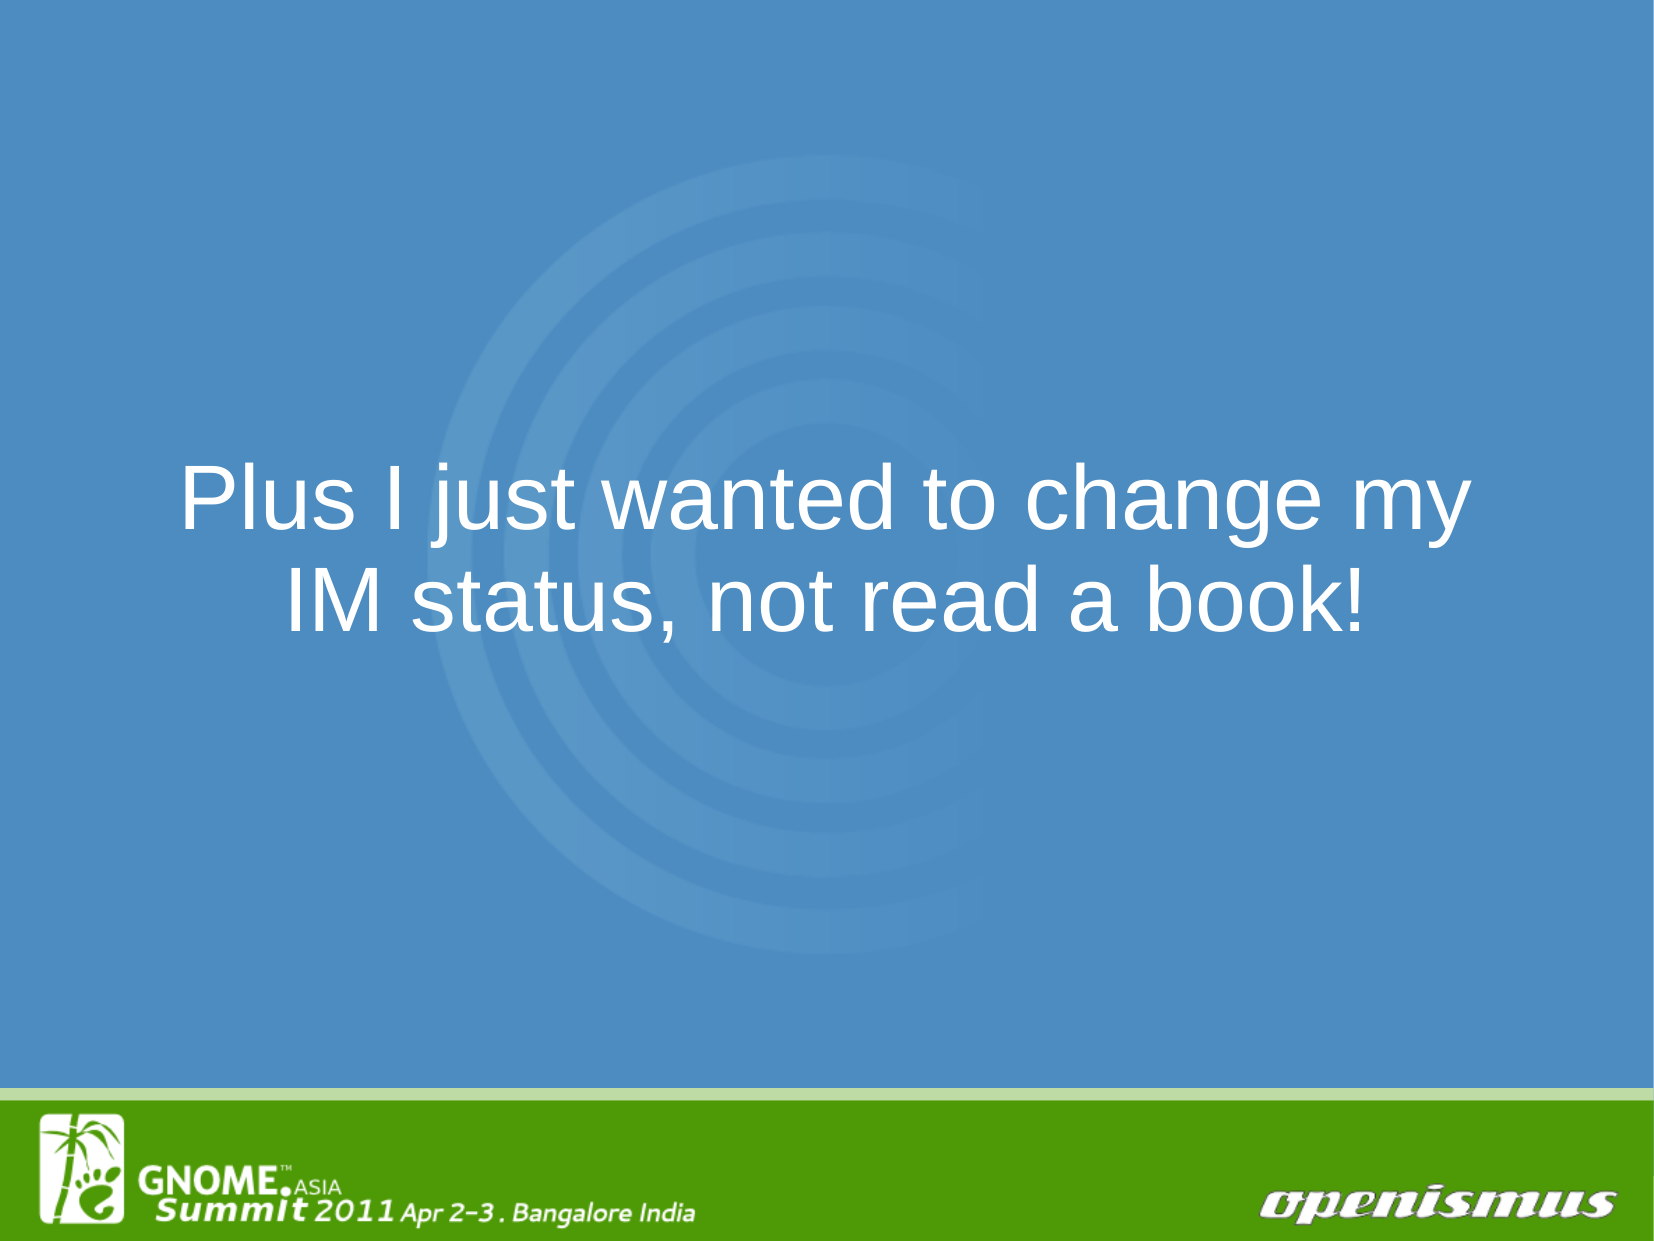

# Plus I just wanted to change my IM status, not read a book!